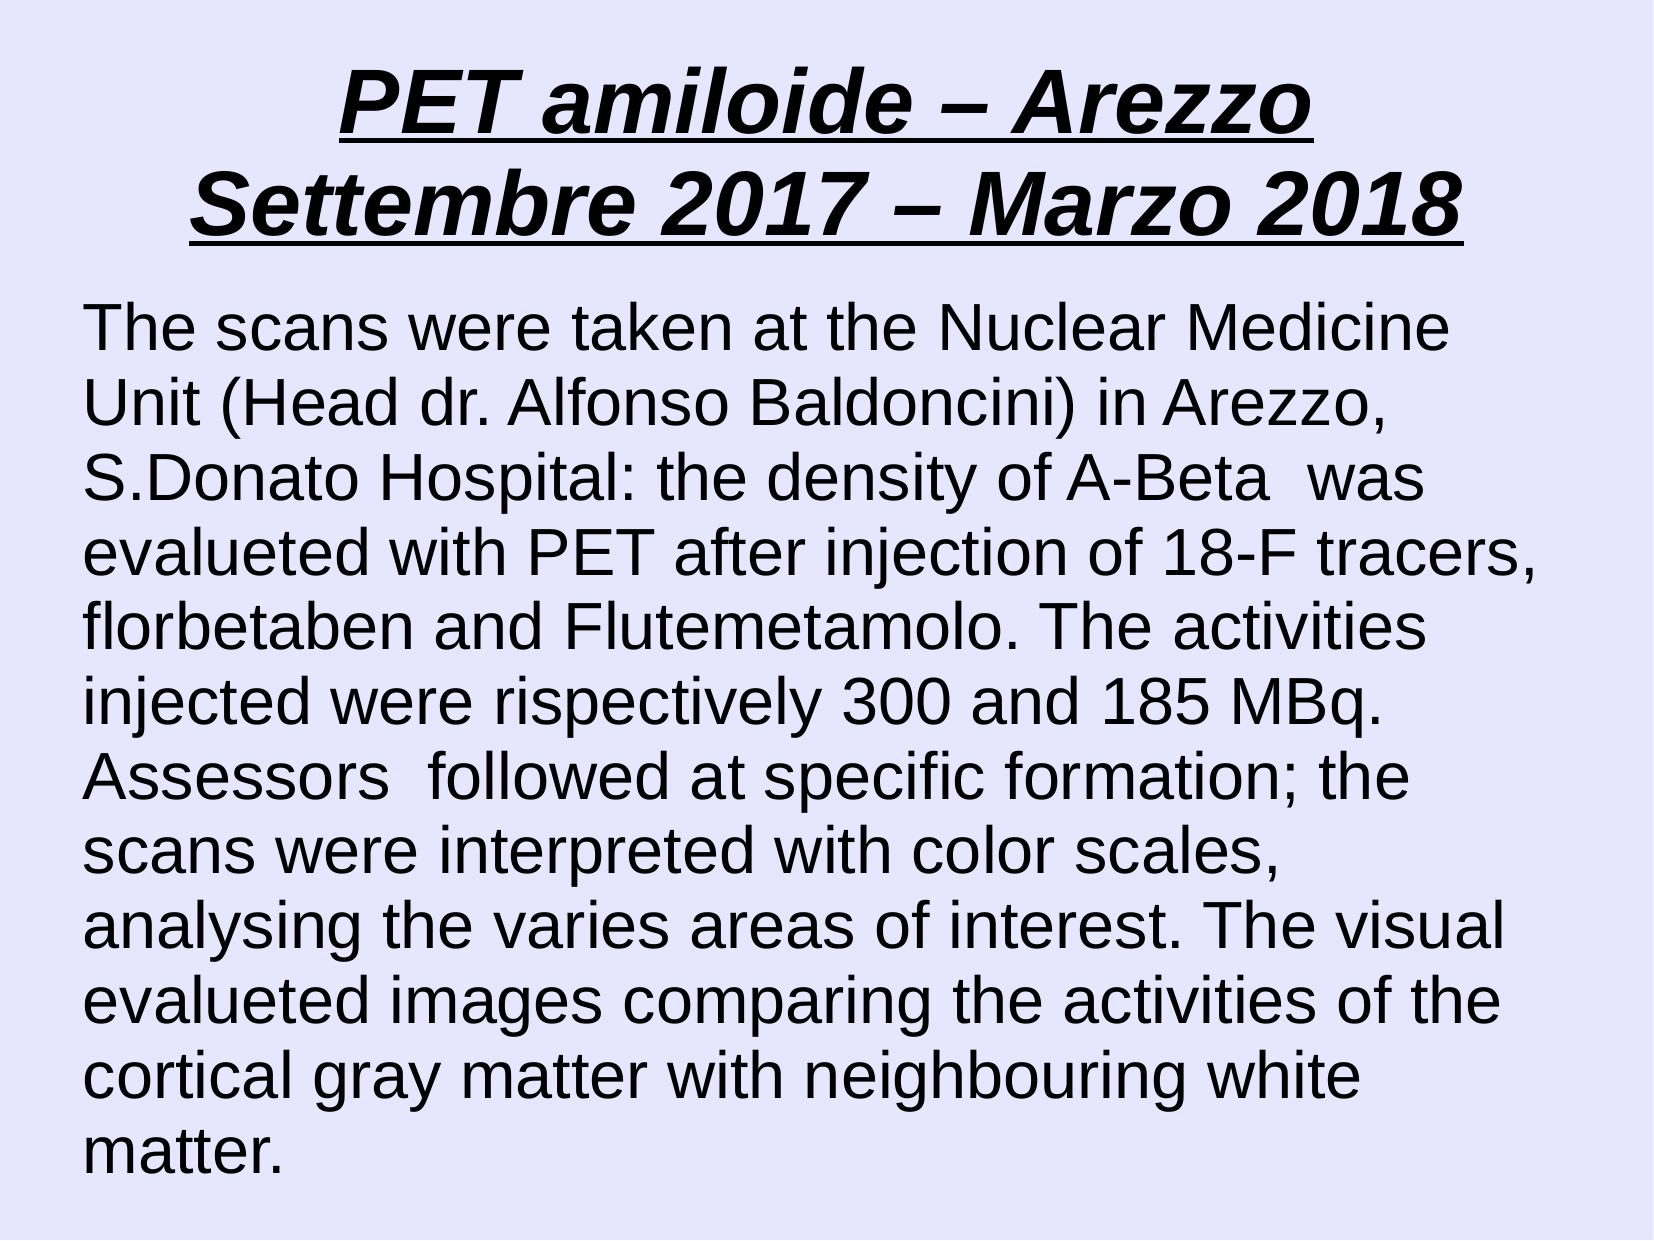

# PET amiloide – Arezzo Settembre 2017 – Marzo 2018
The scans were taken at the Nuclear Medicine Unit (Head dr. Alfonso Baldoncini) in Arezzo, S.Donato Hospital: the density of A-Beta was evalueted with PET after injection of 18-F tracers, florbetaben and Flutemetamolo. The activities injected were rispectively 300 and 185 MBq. Assessors followed at specific formation; the scans were interpreted with color scales, analysing the varies areas of interest. The visual evalueted images comparing the activities of the cortical gray matter with neighbouring white matter.